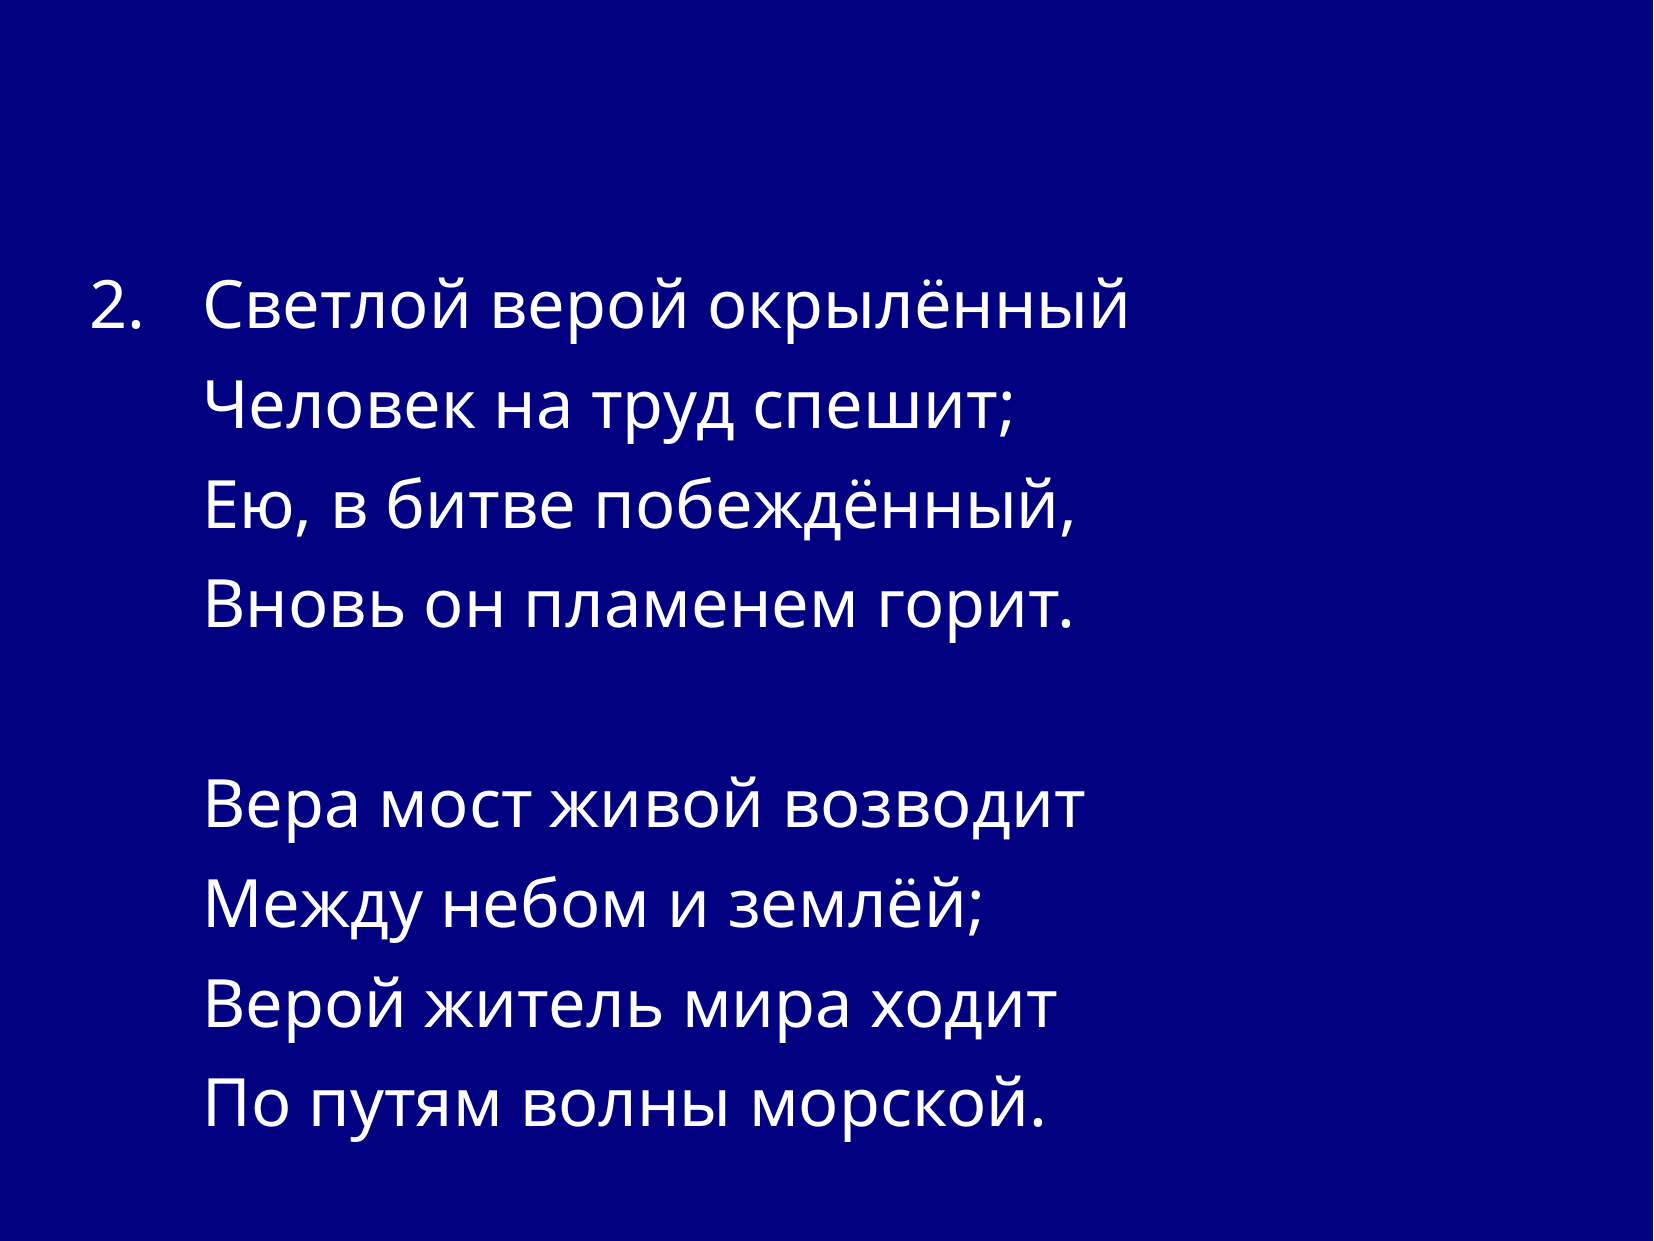

2.	Светлой верой окрылённый
	Человек на труд спешит;
	Ею, в битве побеждённый,
	Вновь он пламенем горит.
	Вера мост живой возводит
	Между небом и землёй;
	Верой житель мира ходит
	По путям волны морской.